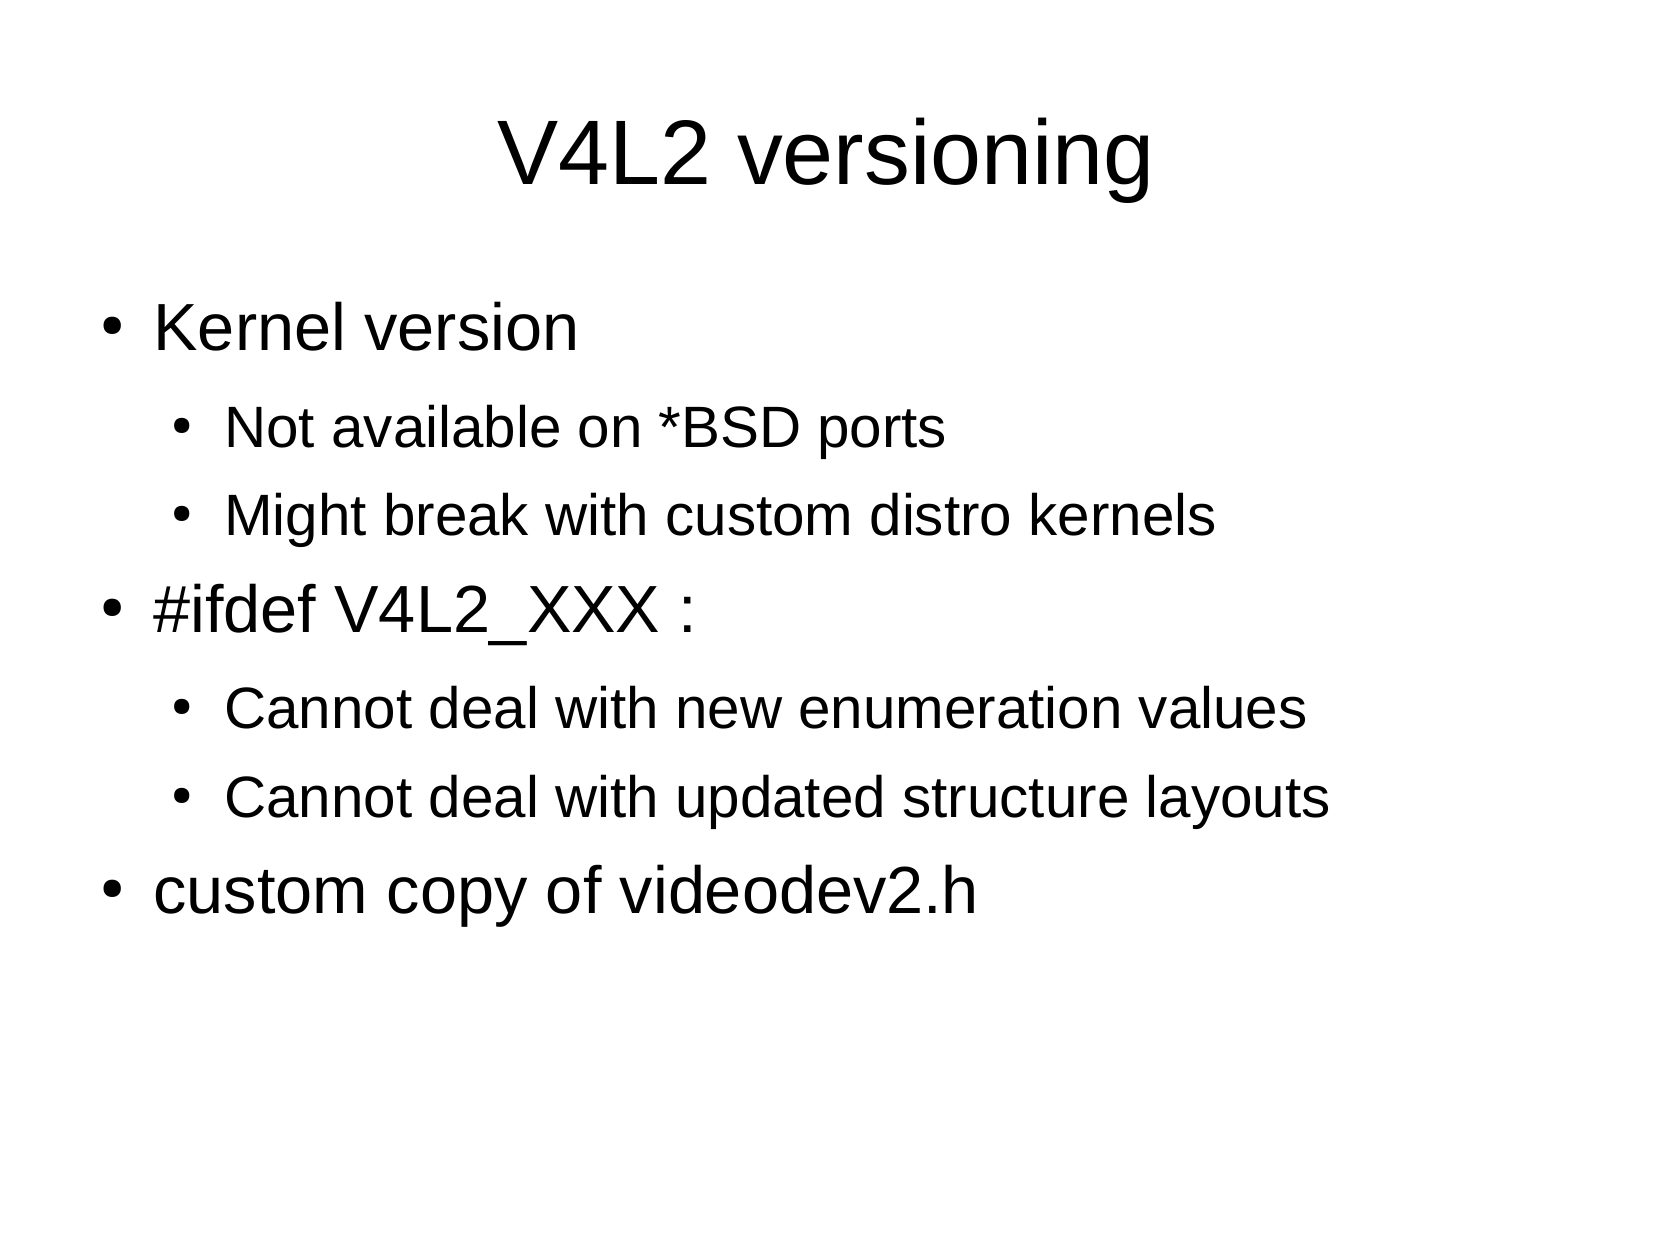

# V4L2 versioning
Kernel version
Not available on *BSD ports
Might break with custom distro kernels
#ifdef V4L2_XXX :
Cannot deal with new enumeration values
Cannot deal with updated structure layouts
custom copy of videodev2.h